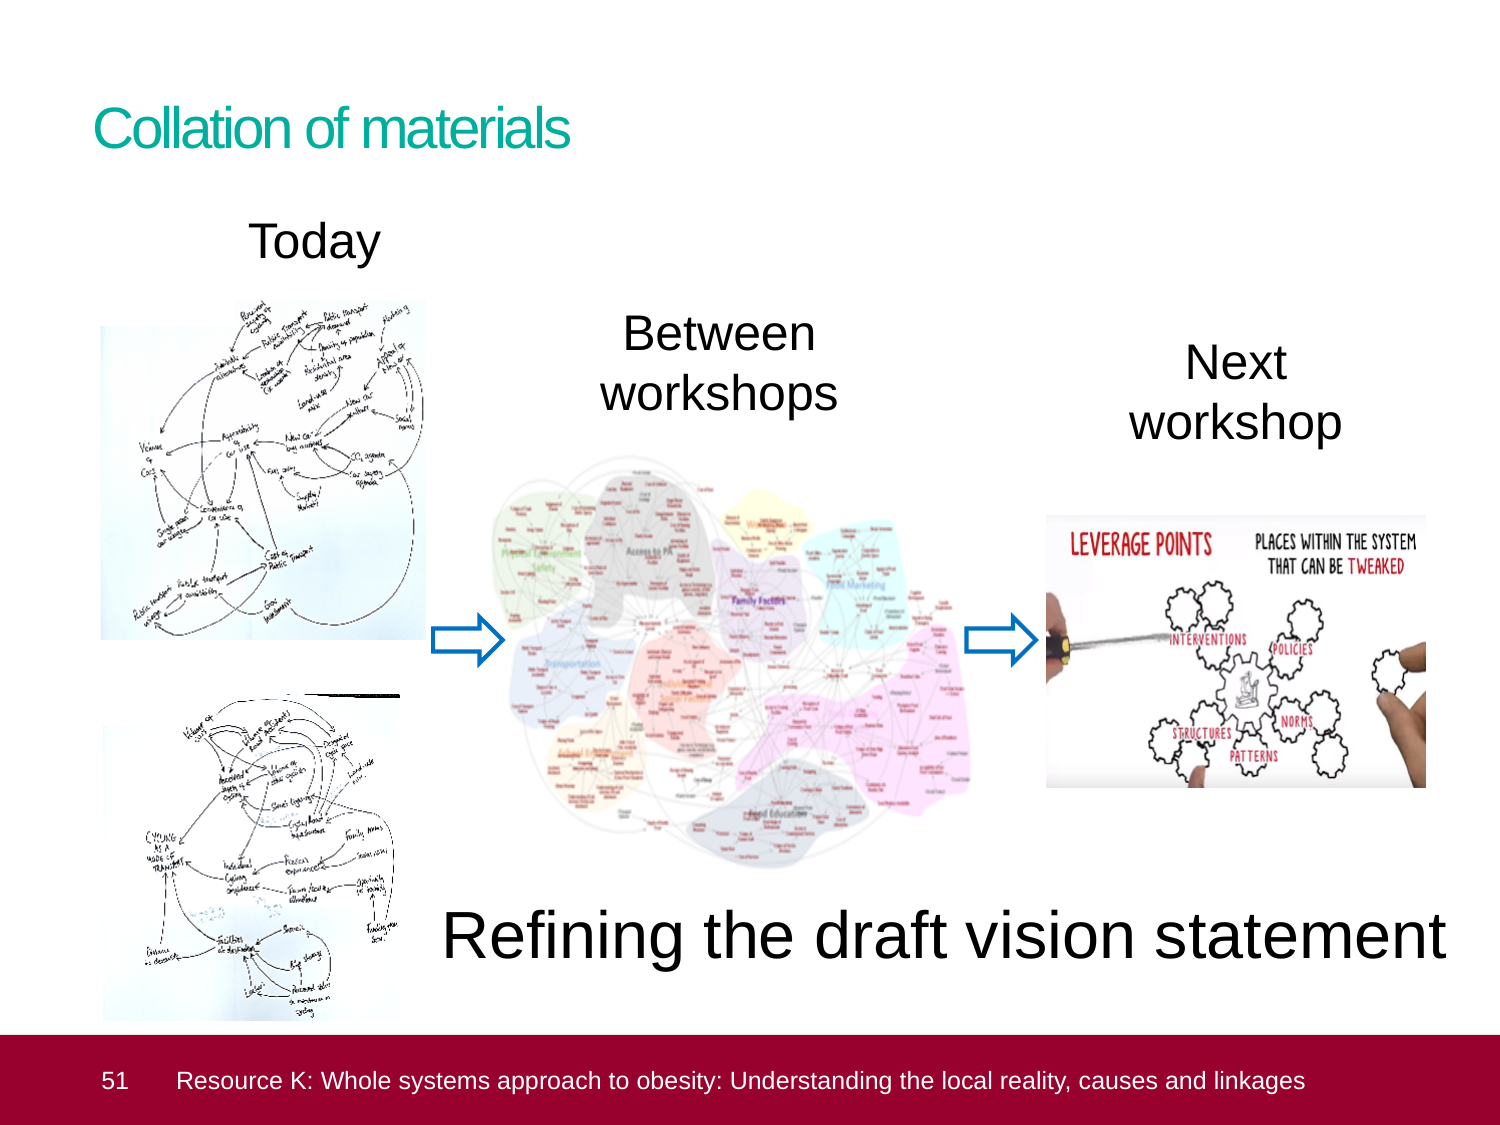

# Collation of materials
Today
[insert image]
Between workshops
Next workshop
Refining the draft vision statement
Resource K: Whole systems approach to obesity: Understanding the local reality, causes and linkages